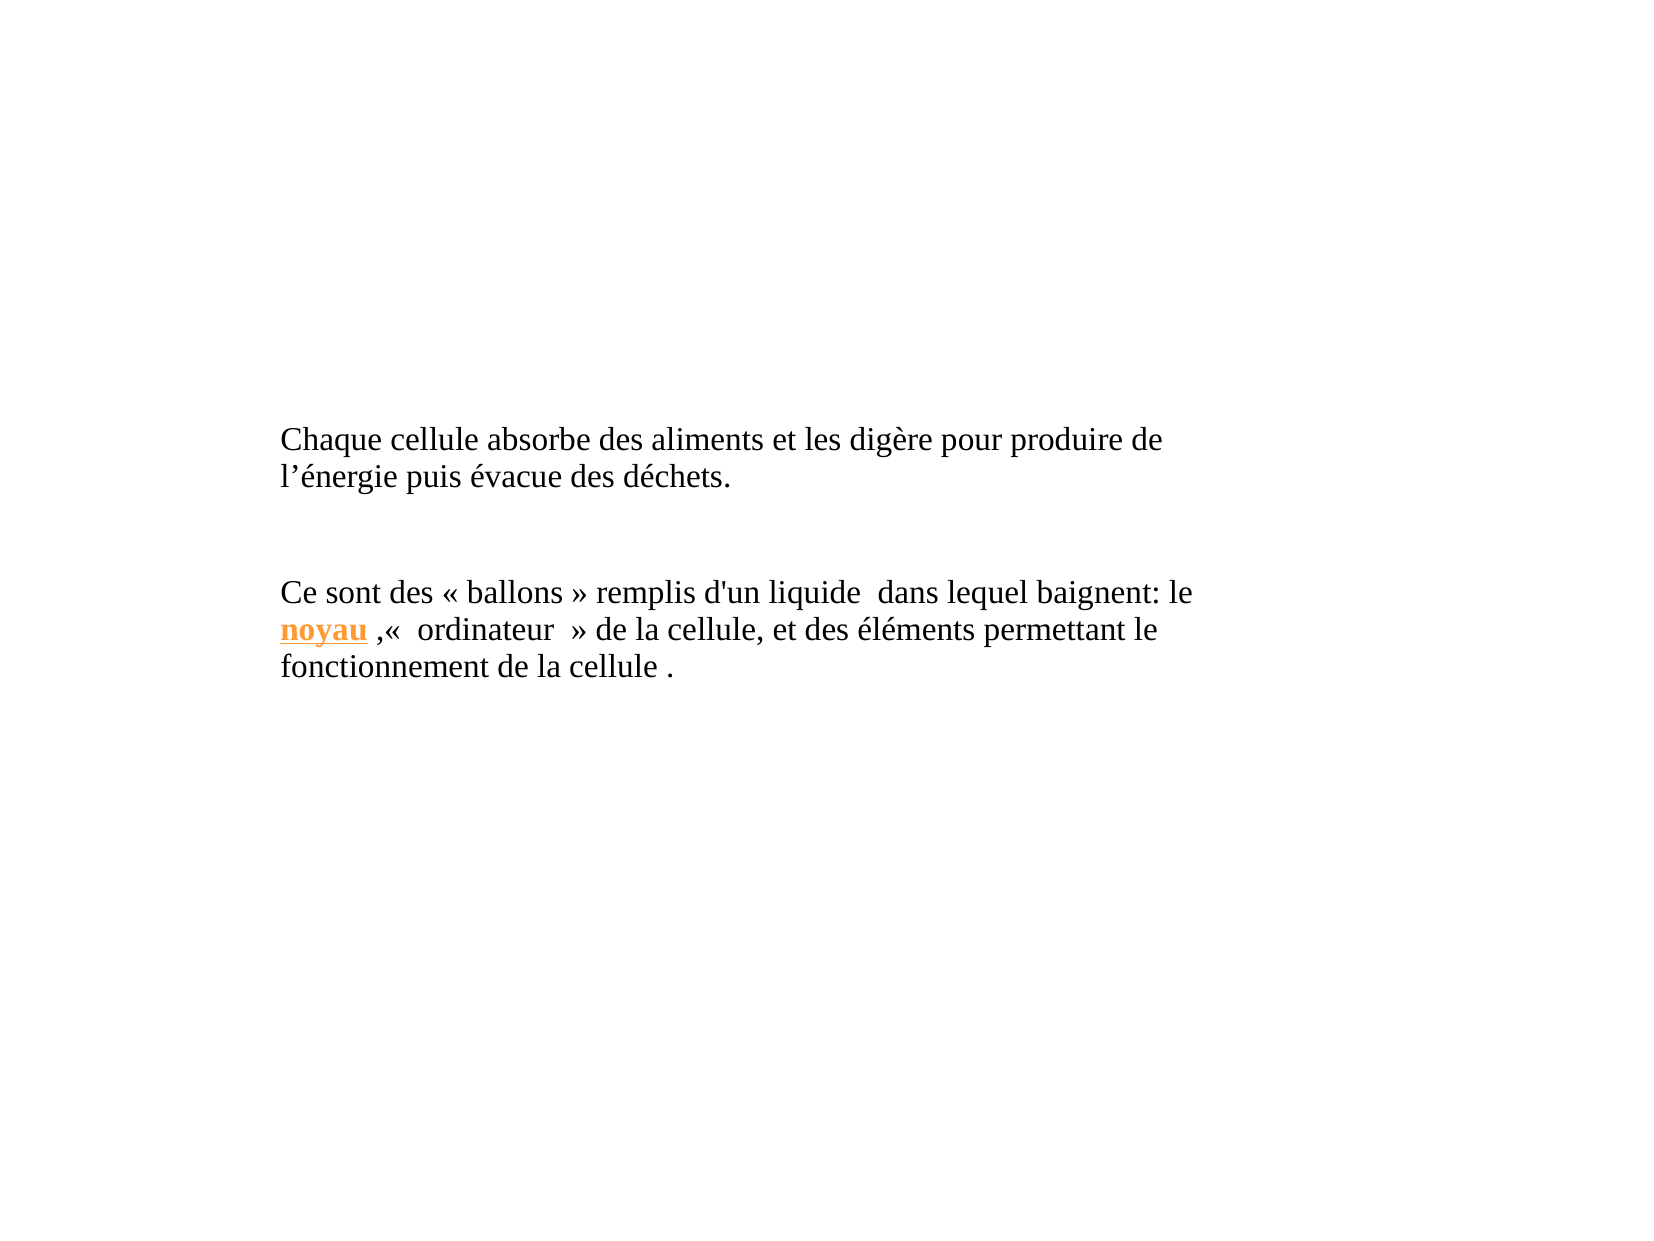

Chaque cellule absorbe des aliments et les digère pour produire de l’énergie puis évacue des déchets.
Ce sont des « ballons » remplis d'un liquide dans lequel baignent: le noyau ,«  ordinateur  » de la cellule, et des éléments permettant le fonctionnement de la cellule .